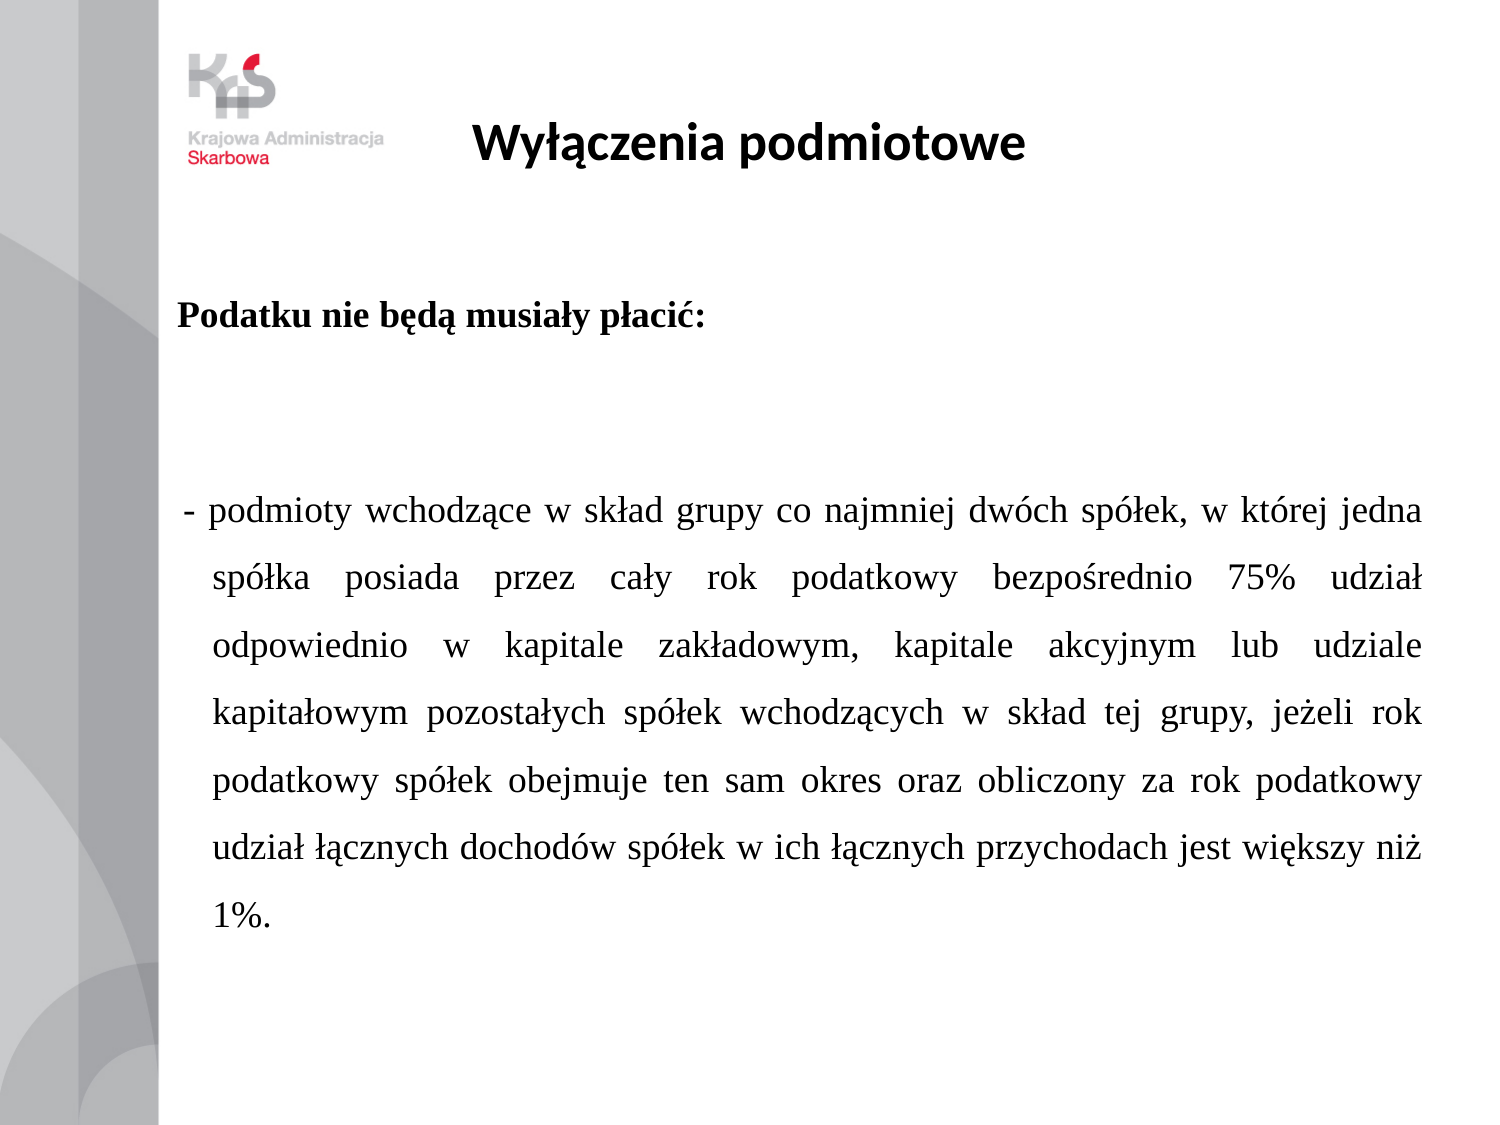

# Wyłączenia podmiotowe
Podatku nie będą musiały płacić:
- podmioty wchodzące w skład grupy co najmniej dwóch spółek, w której jedna spółka posiada przez cały rok podatkowy bezpośrednio 75% udział odpowiednio w kapitale zakładowym, kapitale akcyjnym lub udziale kapitałowym pozostałych spółek wchodzących w skład tej grupy, jeżeli rok podatkowy spółek obejmuje ten sam okres oraz obliczony za rok podatkowy udział łącznych dochodów spółek w ich łącznych przychodach jest większy niż 1%.